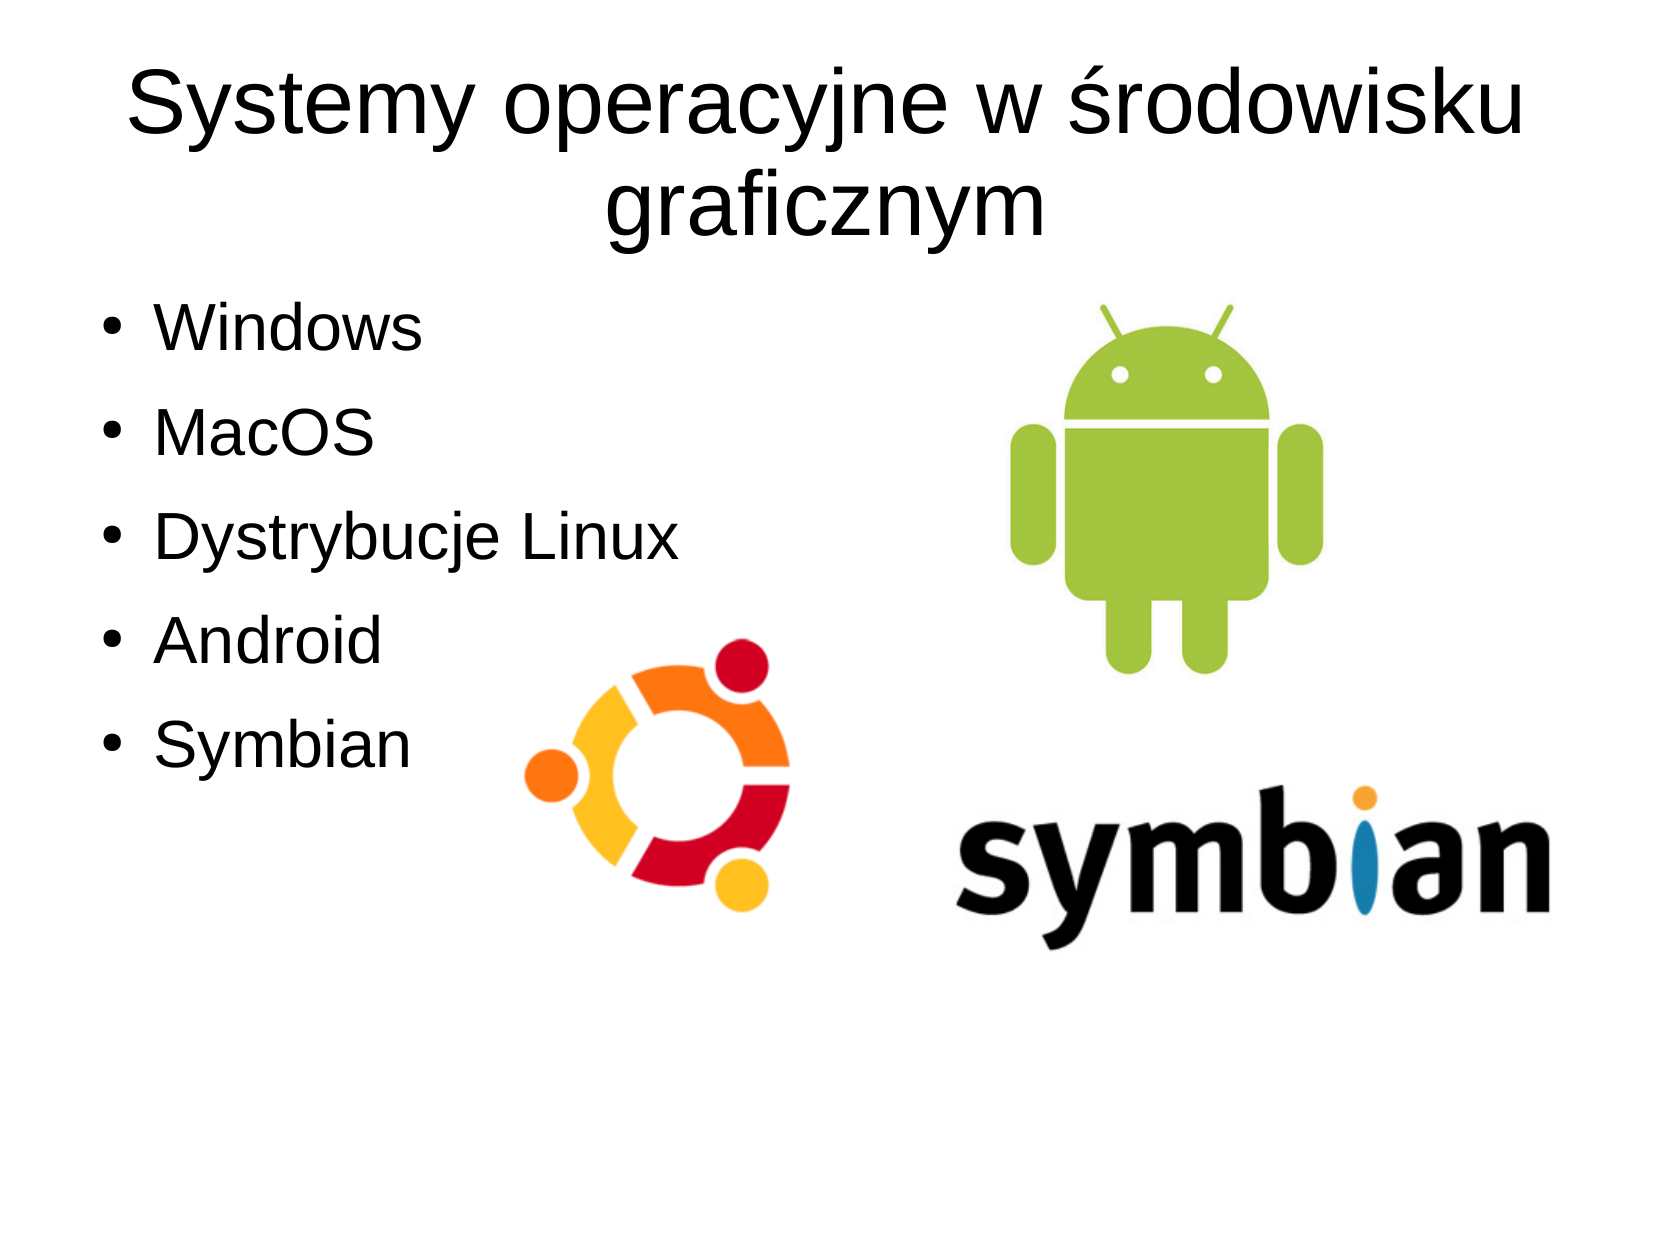

# Systemy operacyjne w środowisku graficznym
Windows
MacOS
Dystrybucje Linux
Android
Symbian